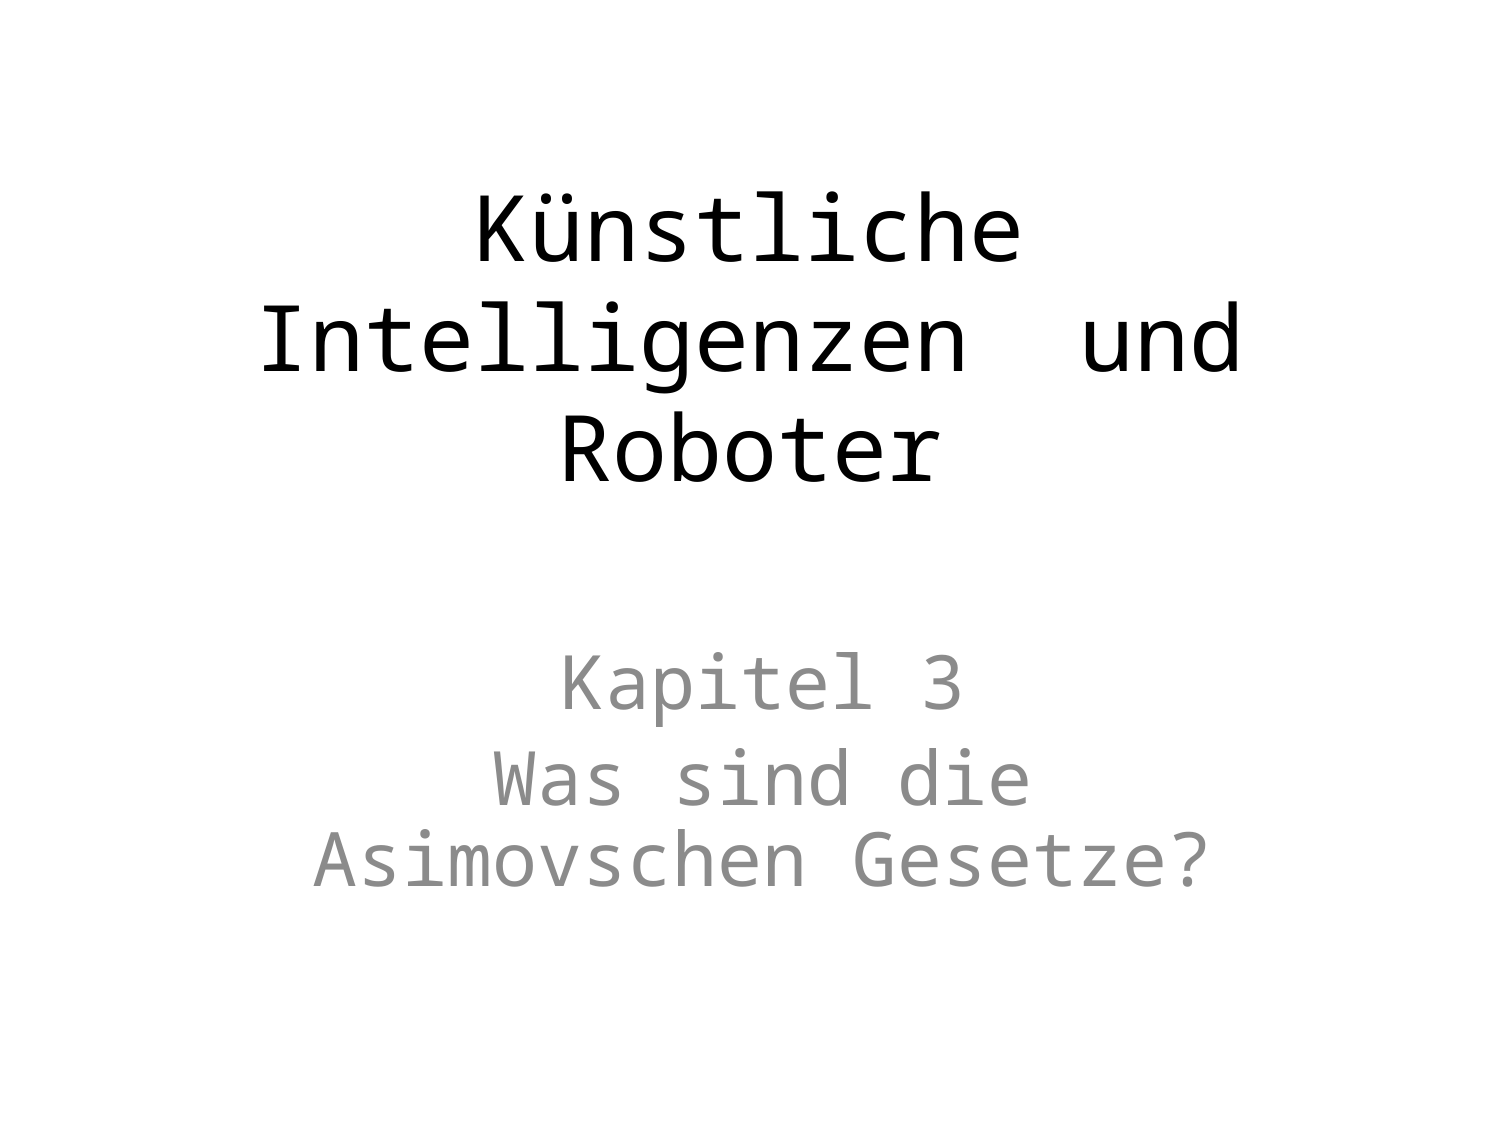

# Künstliche Intelligenzen und Roboter
Kapitel 3
Was sind die Asimovschen Gesetze?